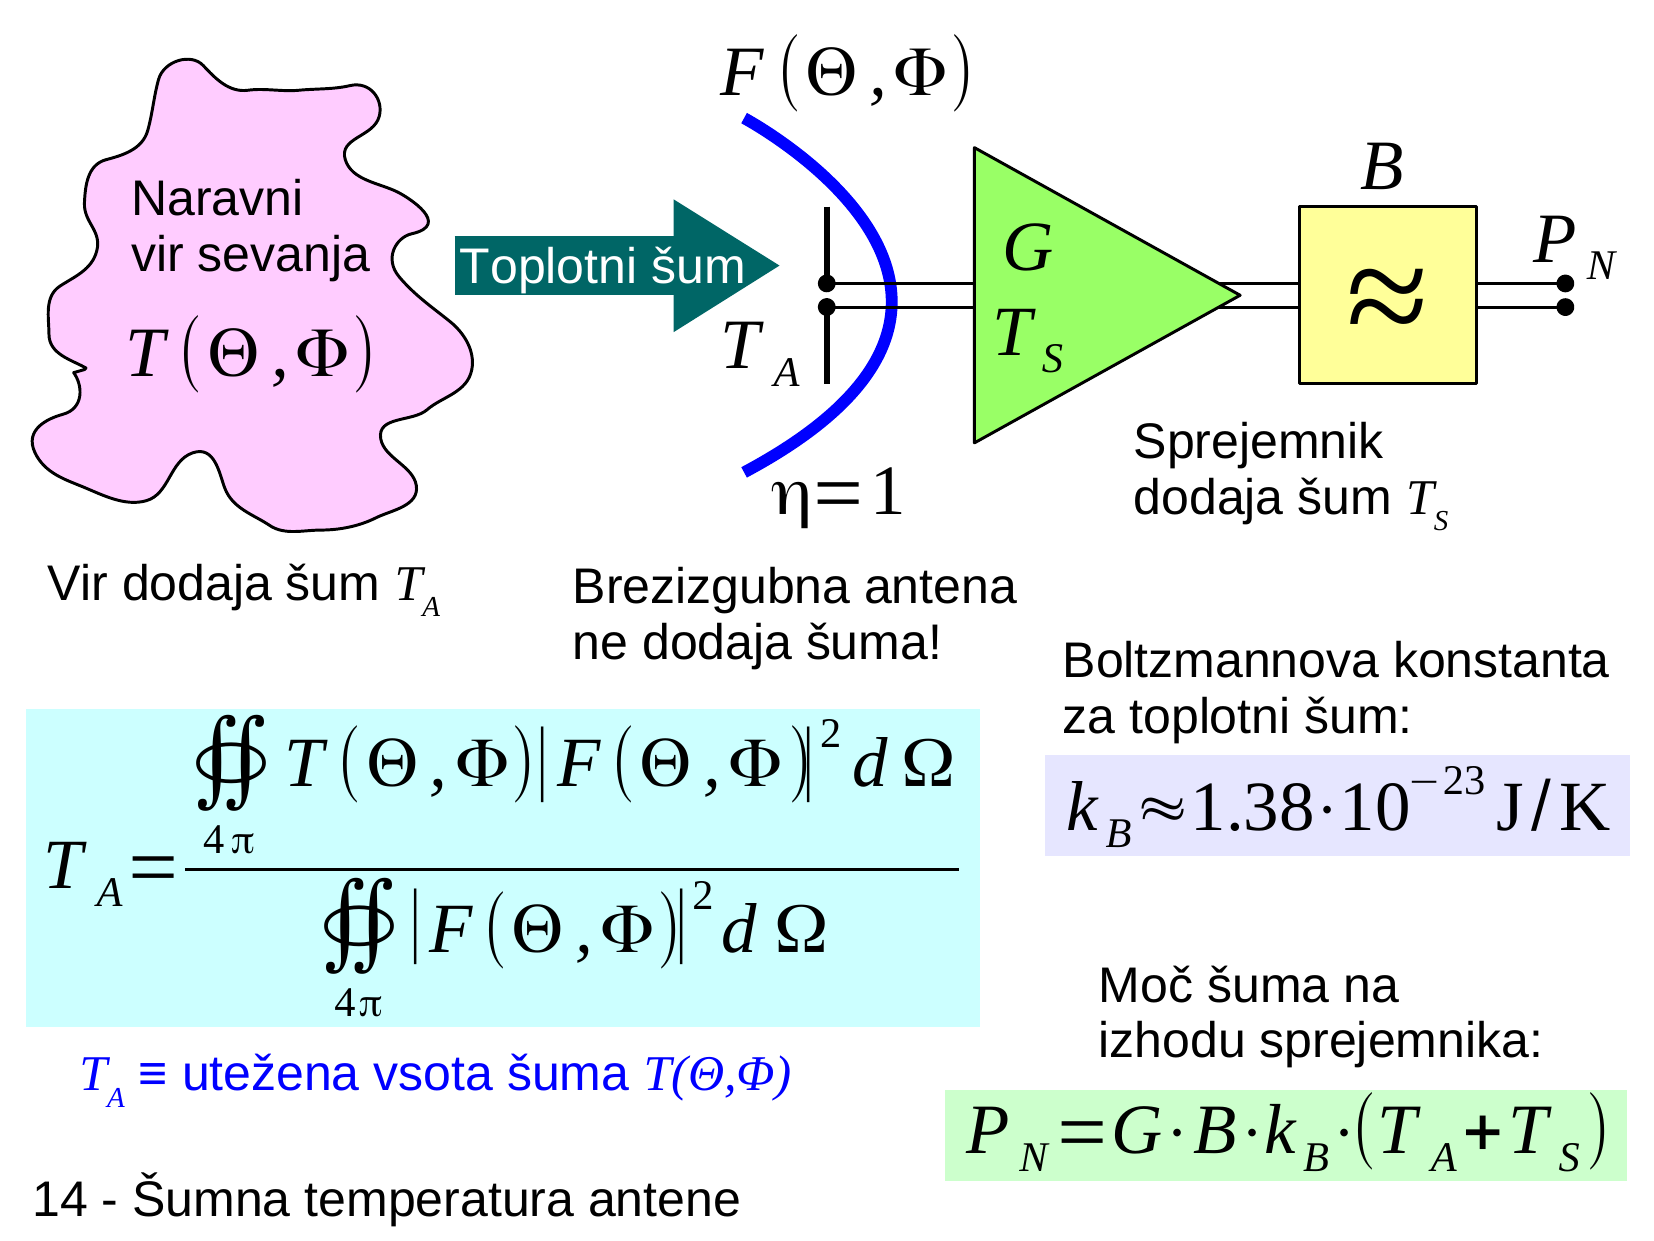

Naravni
vir sevanja
≈
Toplotni šum
Sprejemnik
dodaja šum TS
Vir dodaja šum TA
Brezizgubna antena
ne dodaja šuma!
Boltzmannova konstanta
za toplotni šum:
Moč šuma na
izhodu sprejemnika:
TA ≡ utežena vsota šuma T(Θ,Φ)
14 - Šumna temperatura antene